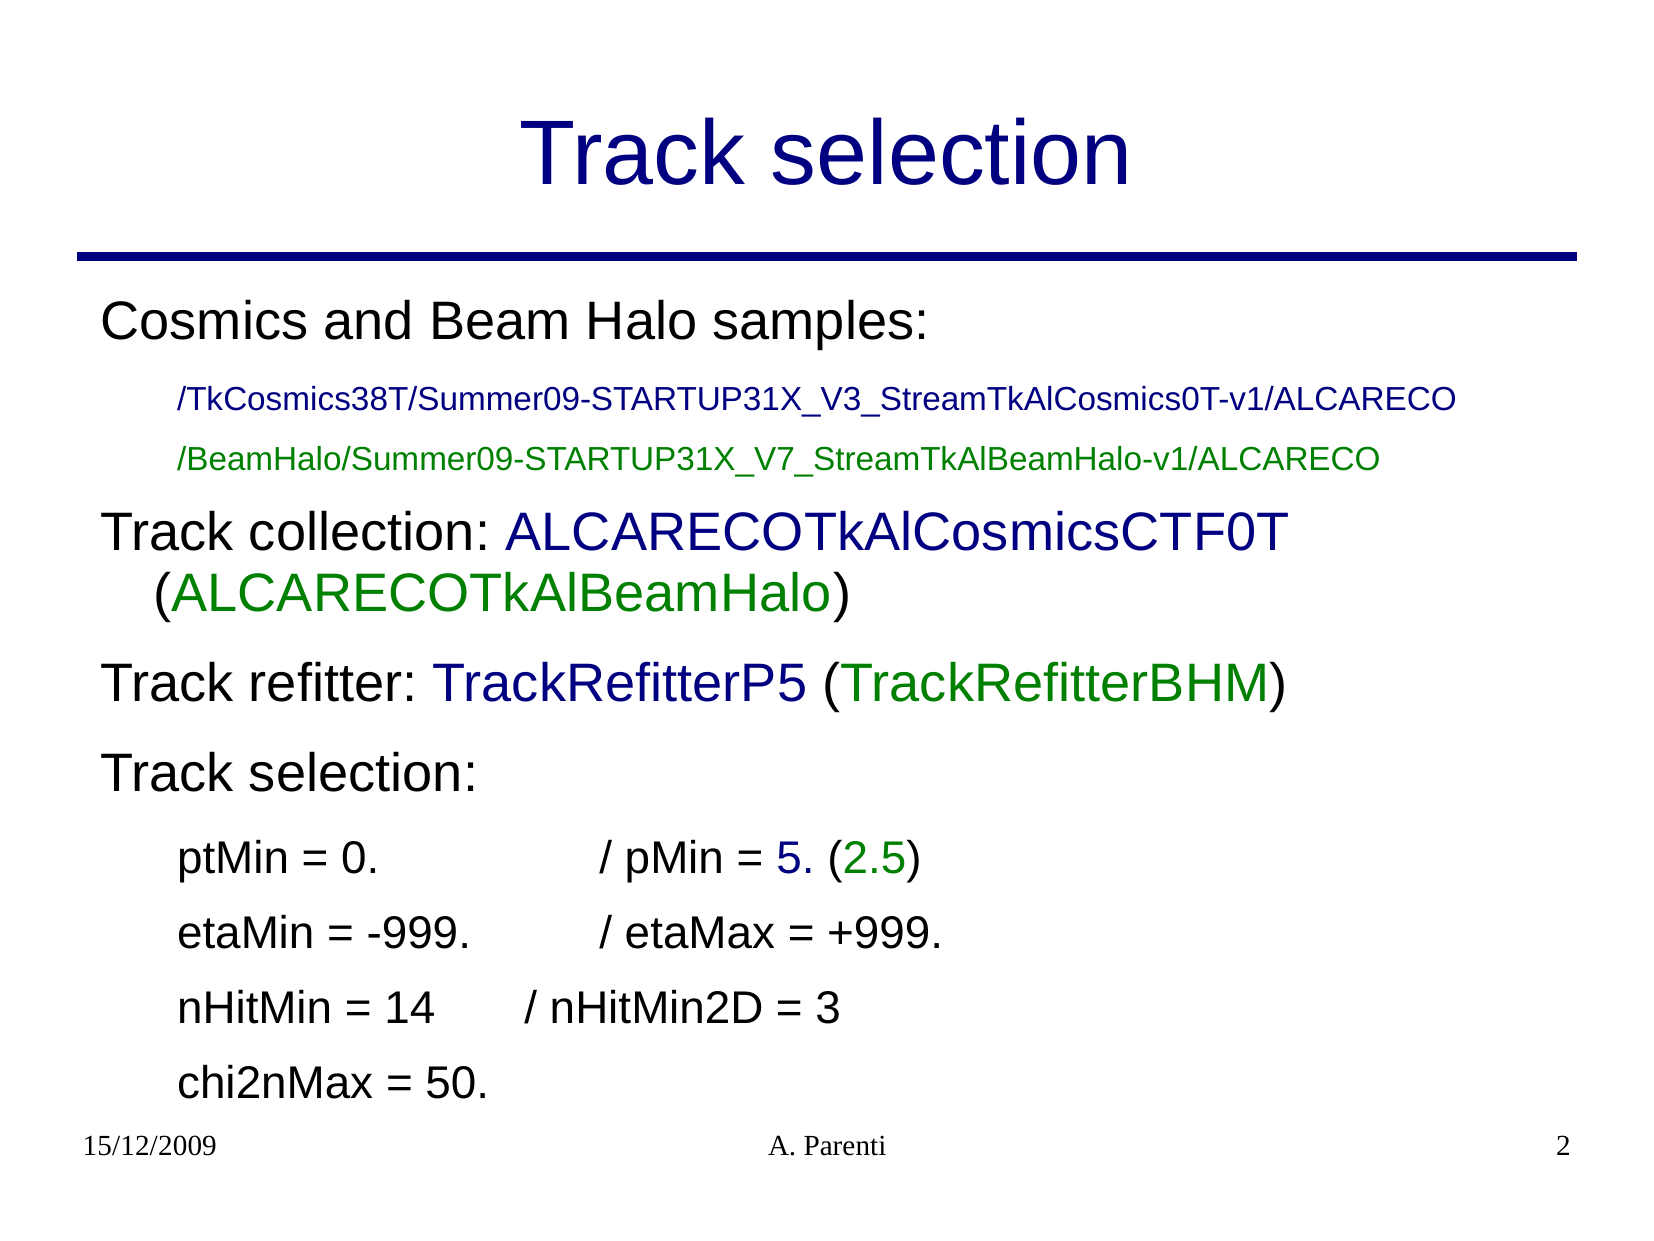

# Track selection
Cosmics and Beam Halo samples:
/TkCosmics38T/Summer09-STARTUP31X_V3_StreamTkAlCosmics0T-v1/ALCARECO
/BeamHalo/Summer09-STARTUP31X_V7_StreamTkAlBeamHalo-v1/ALCARECO
Track collection: ALCARECOTkAlCosmicsCTF0T (ALCARECOTkAlBeamHalo)
Track refitter: TrackRefitterP5 (TrackRefitterBHM)
Track selection:
ptMin = 0.			/ pMin = 5. (2.5)
etaMin = -999.		/ etaMax = +999.
nHitMin = 14		/ nHitMin2D = 3
chi2nMax = 50.
2